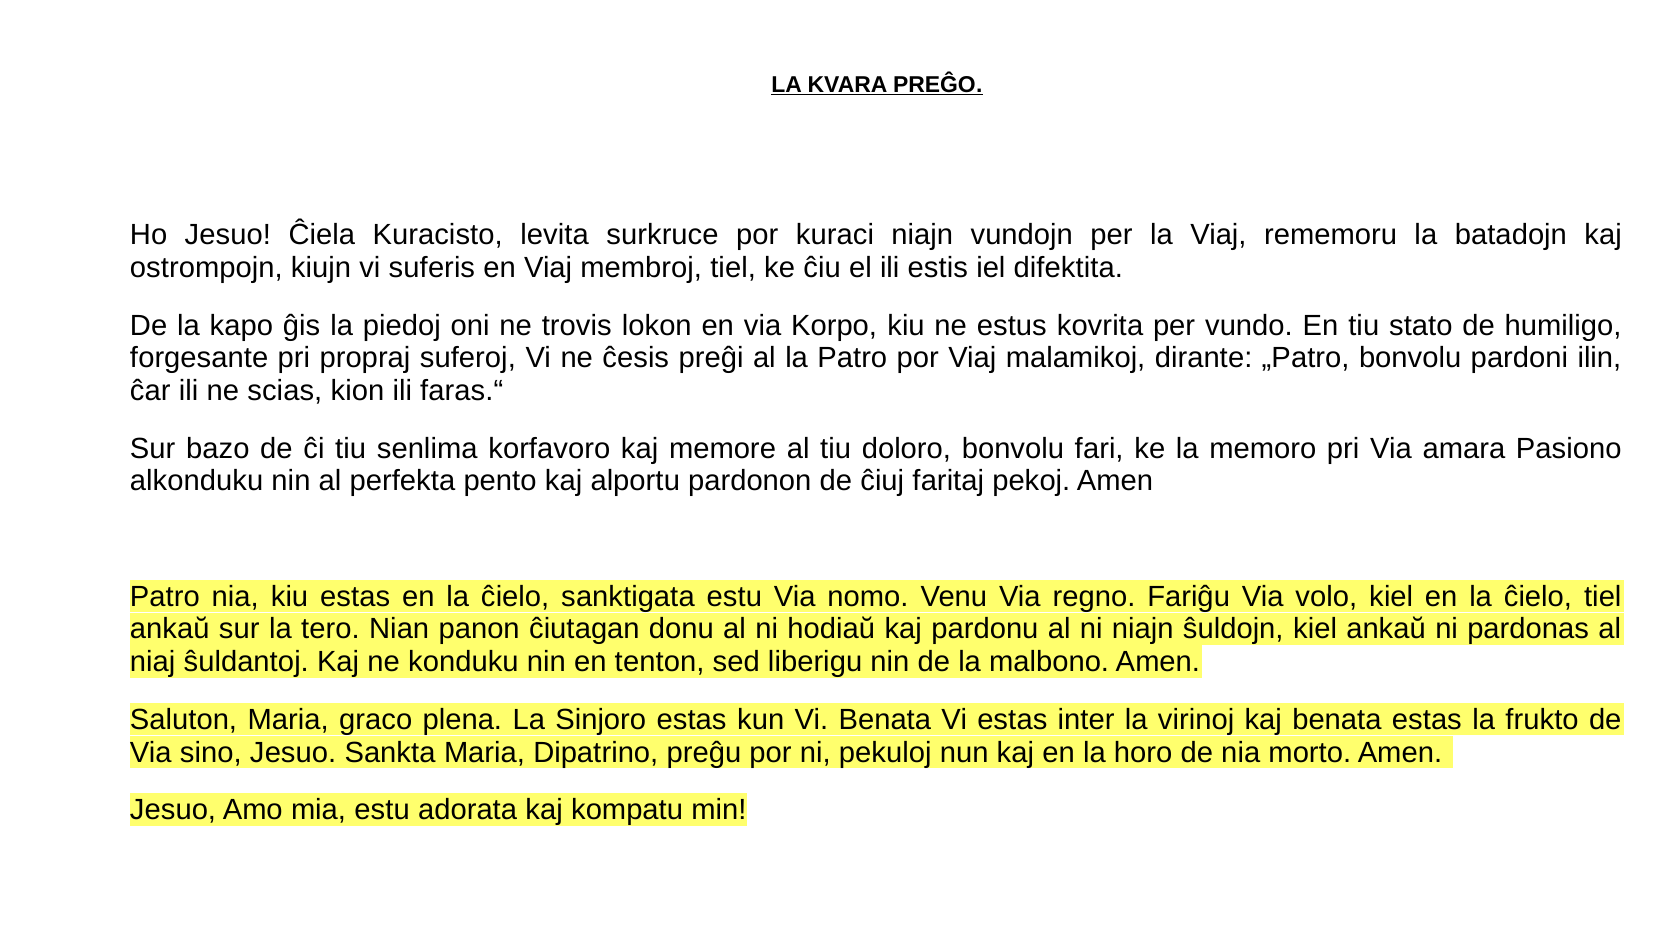

# LA KVARA PREĜO.
Ho Jesuo! Ĉiela Kuracisto, levita surkruce por kuraci niajn vundojn per la Viaj, rememoru la batadojn kaj ostrompojn, kiujn vi suferis en Viaj membroj, tiel, ke ĉiu el ili estis iel difektita.
De la kapo ĝis la piedoj oni ne trovis lokon en via Korpo, kiu ne estus kovrita per vundo. En tiu stato de humiligo, forgesante pri propraj suferoj, Vi ne ĉesis preĝi al la Patro por Viaj malamikoj, dirante: „Patro, bonvolu pardoni ilin, ĉar ili ne scias, kion ili faras.“
Sur bazo de ĉi tiu senlima korfavoro kaj memore al tiu doloro, bonvolu fari, ke la memoro pri Via amara Pasiono alkonduku nin al perfekta pento kaj alportu pardonon de ĉiuj faritaj pekoj. Amen
Patro nia, kiu estas en la ĉielo, sanktigata estu Via nomo. Venu Via regno. Fariĝu Via volo, kiel en la ĉielo, tiel ankaŭ sur la tero. Nian panon ĉiutagan donu al ni hodiaŭ kaj pardonu al ni niajn ŝuldojn, kiel ankaŭ ni pardonas al niaj ŝuldantoj. Kaj ne konduku nin en tenton, sed liberigu nin de la malbono. Amen.
Saluton, Maria, graco plena. La Sinjoro estas kun Vi. Benata Vi estas inter la virinoj kaj benata estas la frukto de Via sino, Jesuo. Sankta Maria, Dipatrino, preĝu por ni, pekuloj nun kaj en la horo de nia morto. Amen.
Jesuo, Amo mia, estu adorata kaj kompatu min!